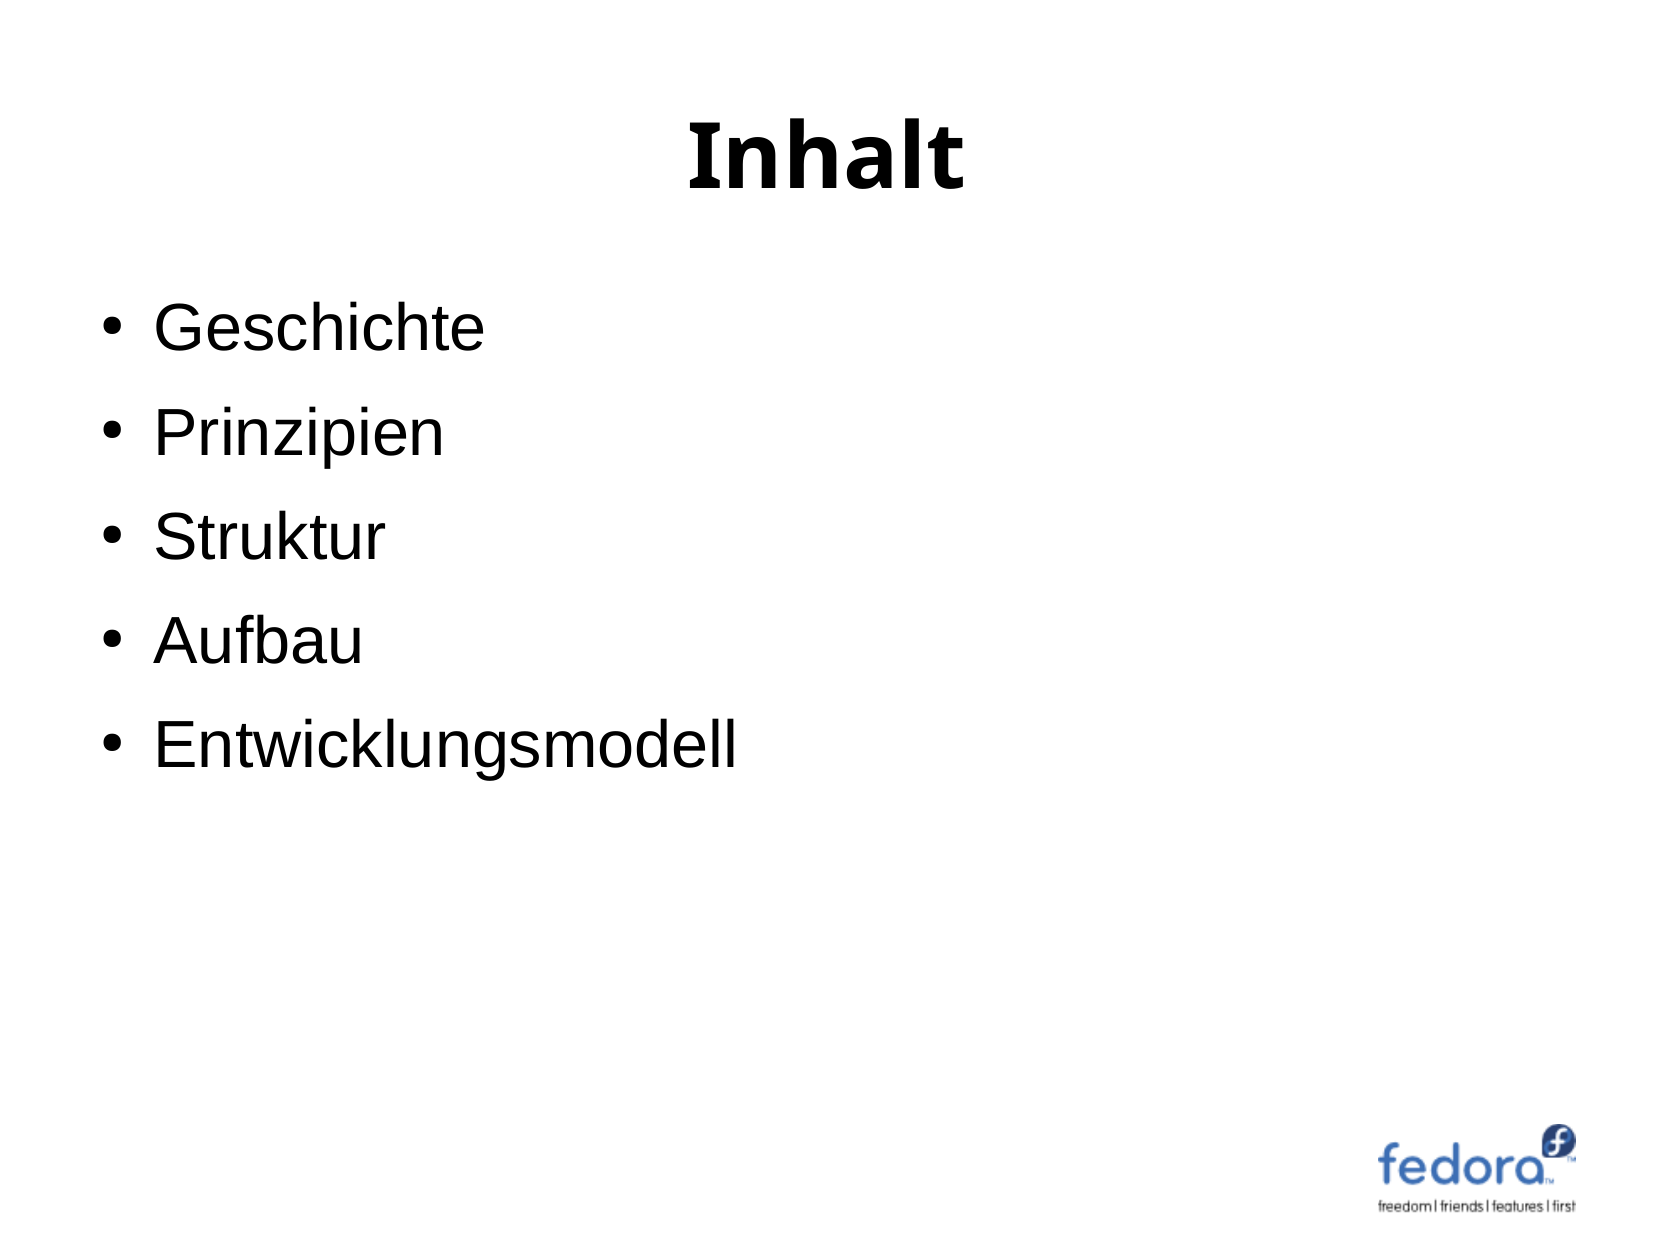

# Inhalt
Geschichte
Prinzipien
Struktur
Aufbau
Entwicklungsmodell